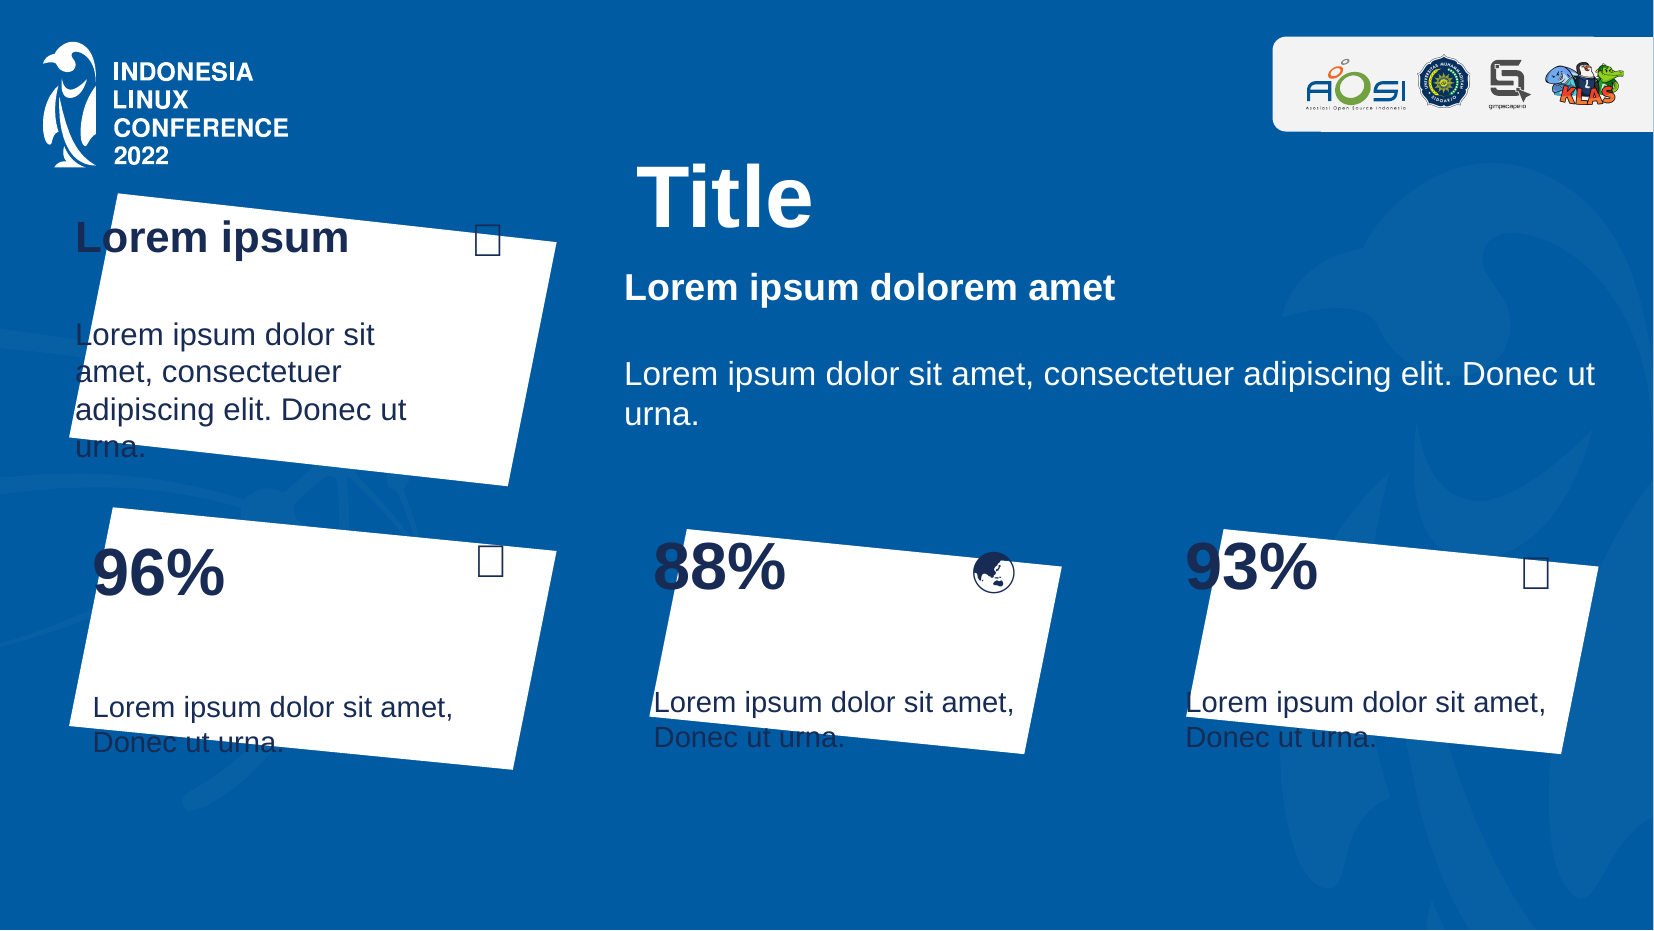

Title
Lorem ipsum
Lorem ipsum dolor sit amet, consectetuer adipiscing elit. Donec ut urna.

Lorem ipsum dolorem amet
Lorem ipsum dolor sit amet, consectetuer adipiscing elit. Donec ut urna.

🌏

88%
Lorem ipsum dolor sit amet, Donec ut urna.
93%
Lorem ipsum dolor sit amet, Donec ut urna.
96%
Lorem ipsum dolor sit amet, Donec ut urna.